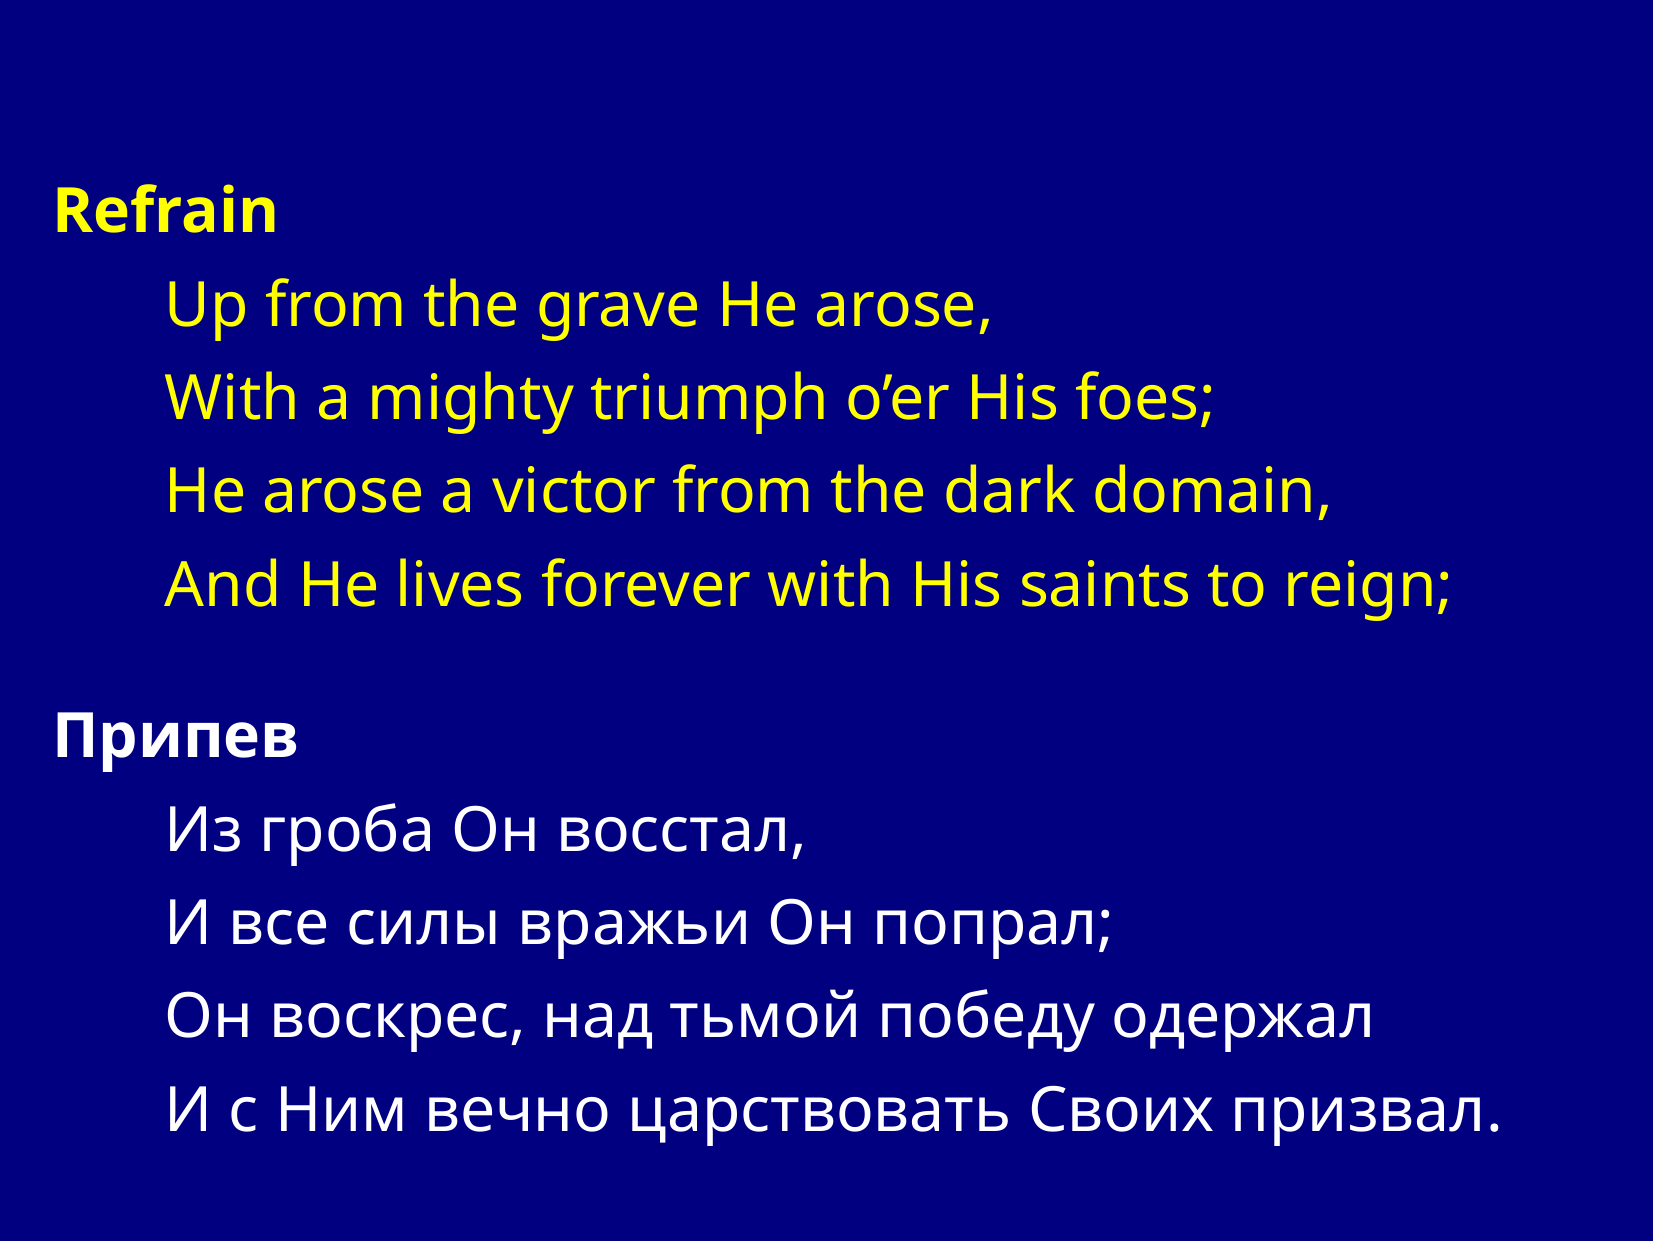

Refrain
	Up from the grave He arose,
	With a mighty triumph o’er His foes;
	He arose a victor from the dark domain,
	And He lives forever with His saints to reign;
Припев
	Из гроба Он восстал,
	И все силы вражьи Он попрал;
	Он воскрес, над тьмой победу одержал
	И с Ним вечно царствовать Своих призвал.